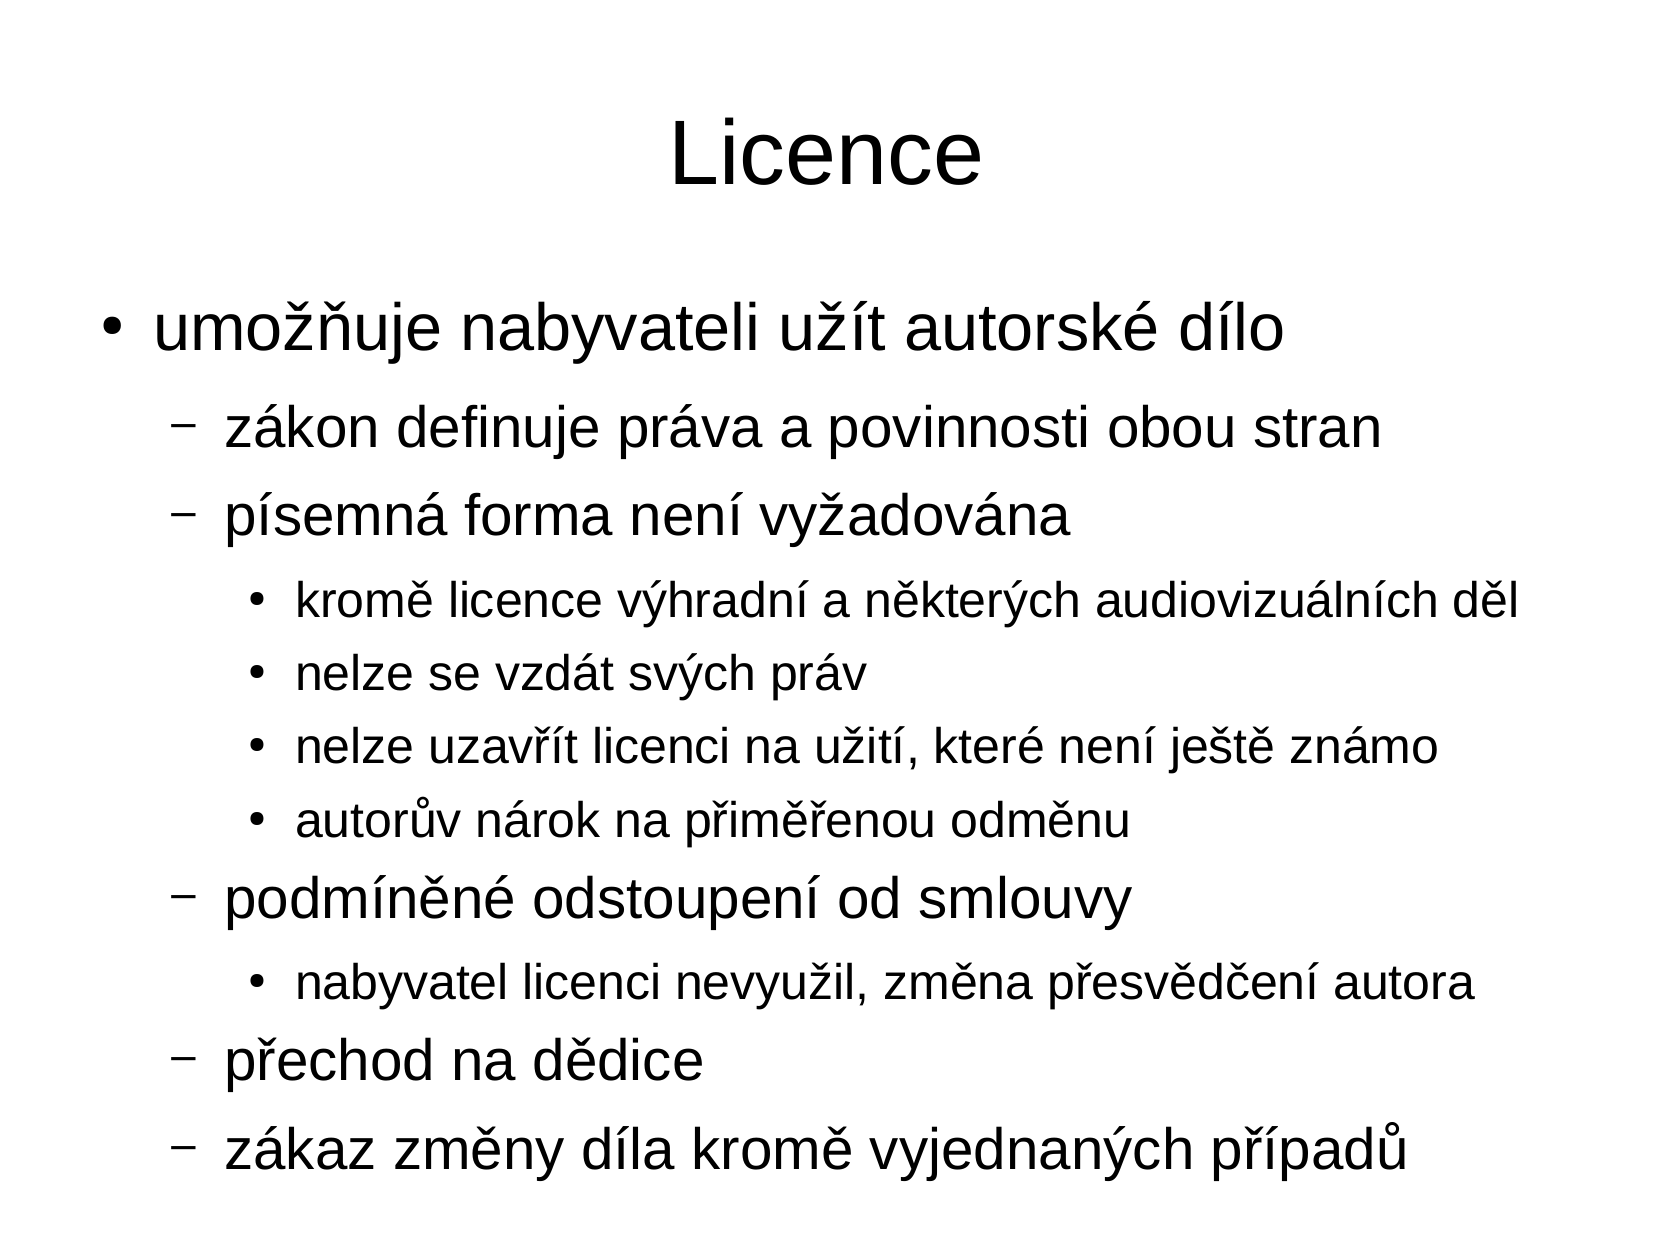

# Licence
umožňuje nabyvateli užít autorské dílo
zákon definuje práva a povinnosti obou stran
písemná forma není vyžadována
kromě licence výhradní a některých audiovizuálních děl
nelze se vzdát svých práv
nelze uzavřít licenci na užití, které není ještě známo
autorův nárok na přiměřenou odměnu
podmíněné odstoupení od smlouvy
nabyvatel licenci nevyužil, změna přesvědčení autora
přechod na dědice
zákaz změny díla kromě vyjednaných případů